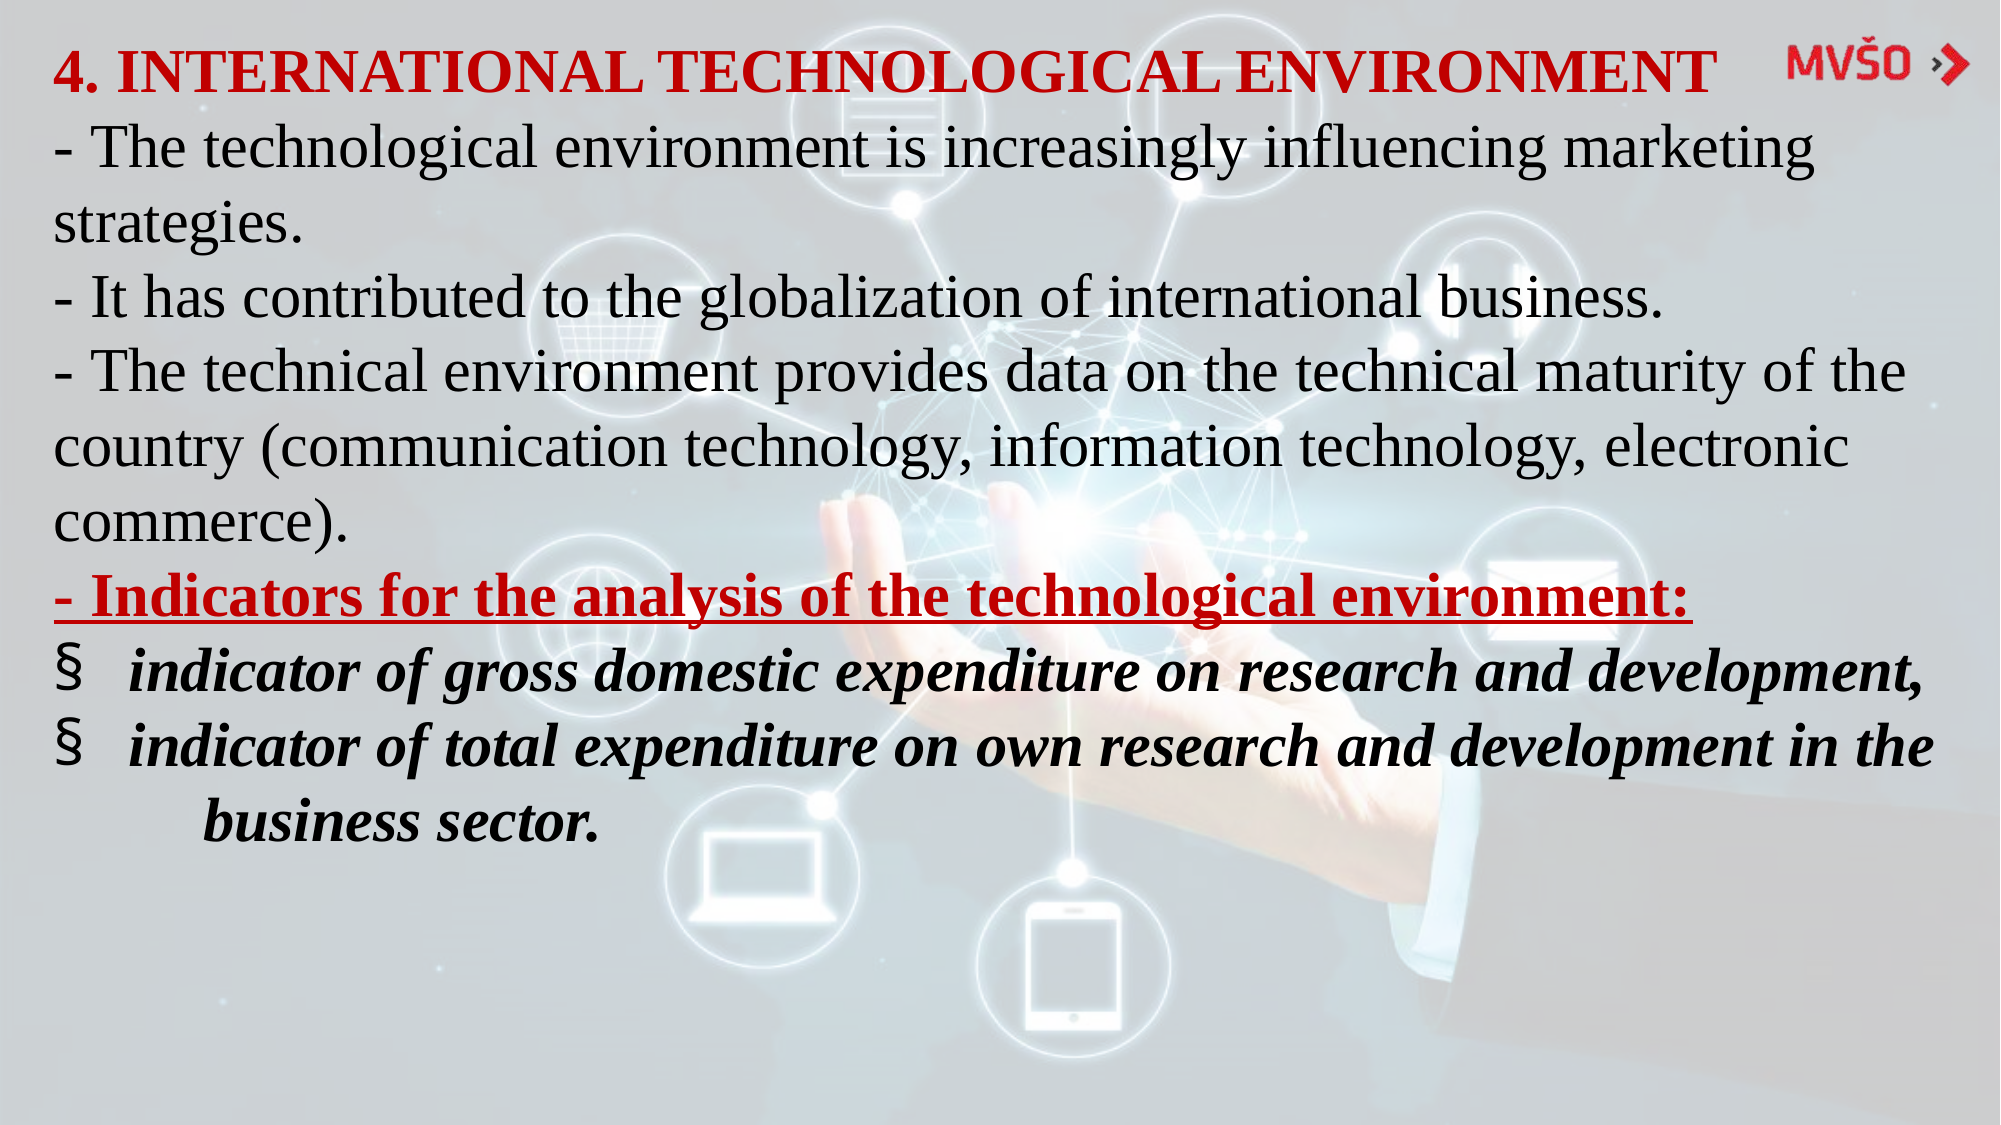

4. INTERNATIONAL TECHNOLOGICAL ENVIRONMENT
- The technological environment is increasingly influencing marketing strategies.
- It has contributed to the globalization of international business.
- The technical environment provides data on the technical maturity of the country (communication technology, information technology, electronic commerce).
- Indicators for the analysis of the technological environment:
indicator of gross domestic expenditure on research and development,
indicator of total expenditure on own research and development in the business sector.